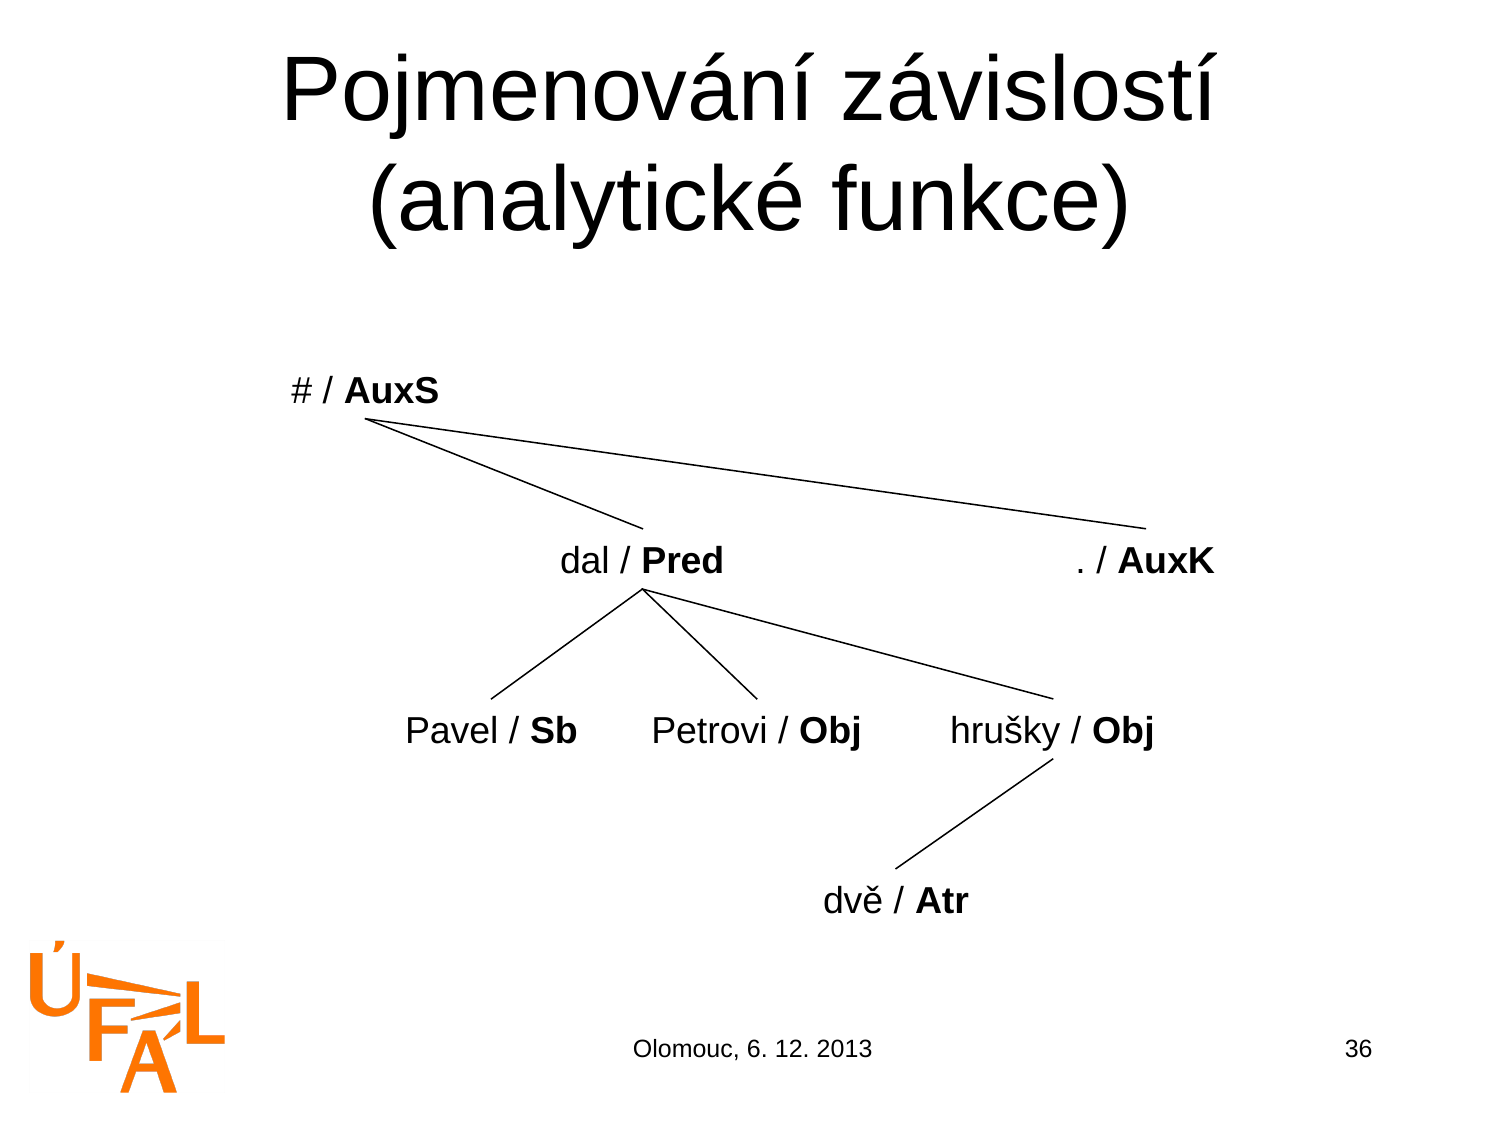

# Pojmenování závislostí (analytické funkce)
# / AuxS
dal / Pred
. / AuxK
Pavel / Sb
Petrovi / Obj
hrušky / Obj
dvě / Atr
Olomouc, 6. 12. 2013
36